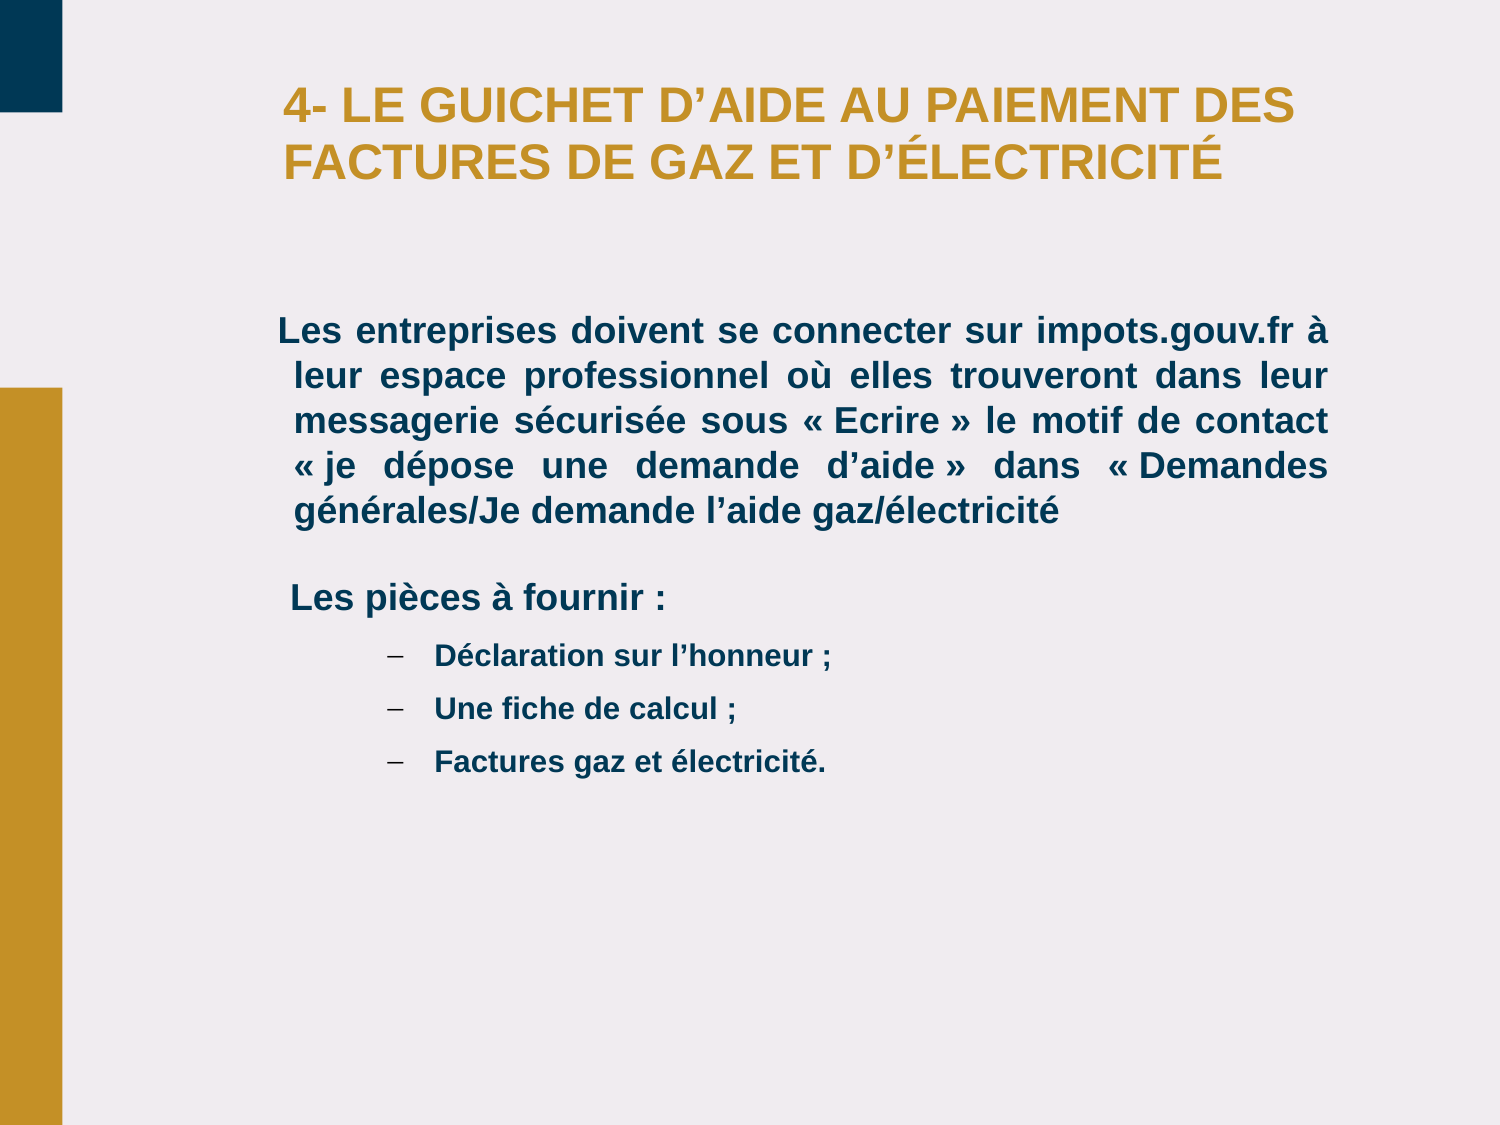

# 4- LE GUICHET D’AIDE AU PAIEMENT DES FACTURES DE GAZ ET D’ÉLECTRICITÉ
 Les entreprises doivent se connecter sur impots.gouv.fr à leur espace professionnel où elles trouveront dans leur messagerie sécurisée sous « Ecrire » le motif de contact « je dépose une demande d’aide » dans « Demandes générales/Je demande l’aide gaz/électricité
 Les pièces à fournir :
Déclaration sur l’honneur ;
Une fiche de calcul ;
Factures gaz et électricité.